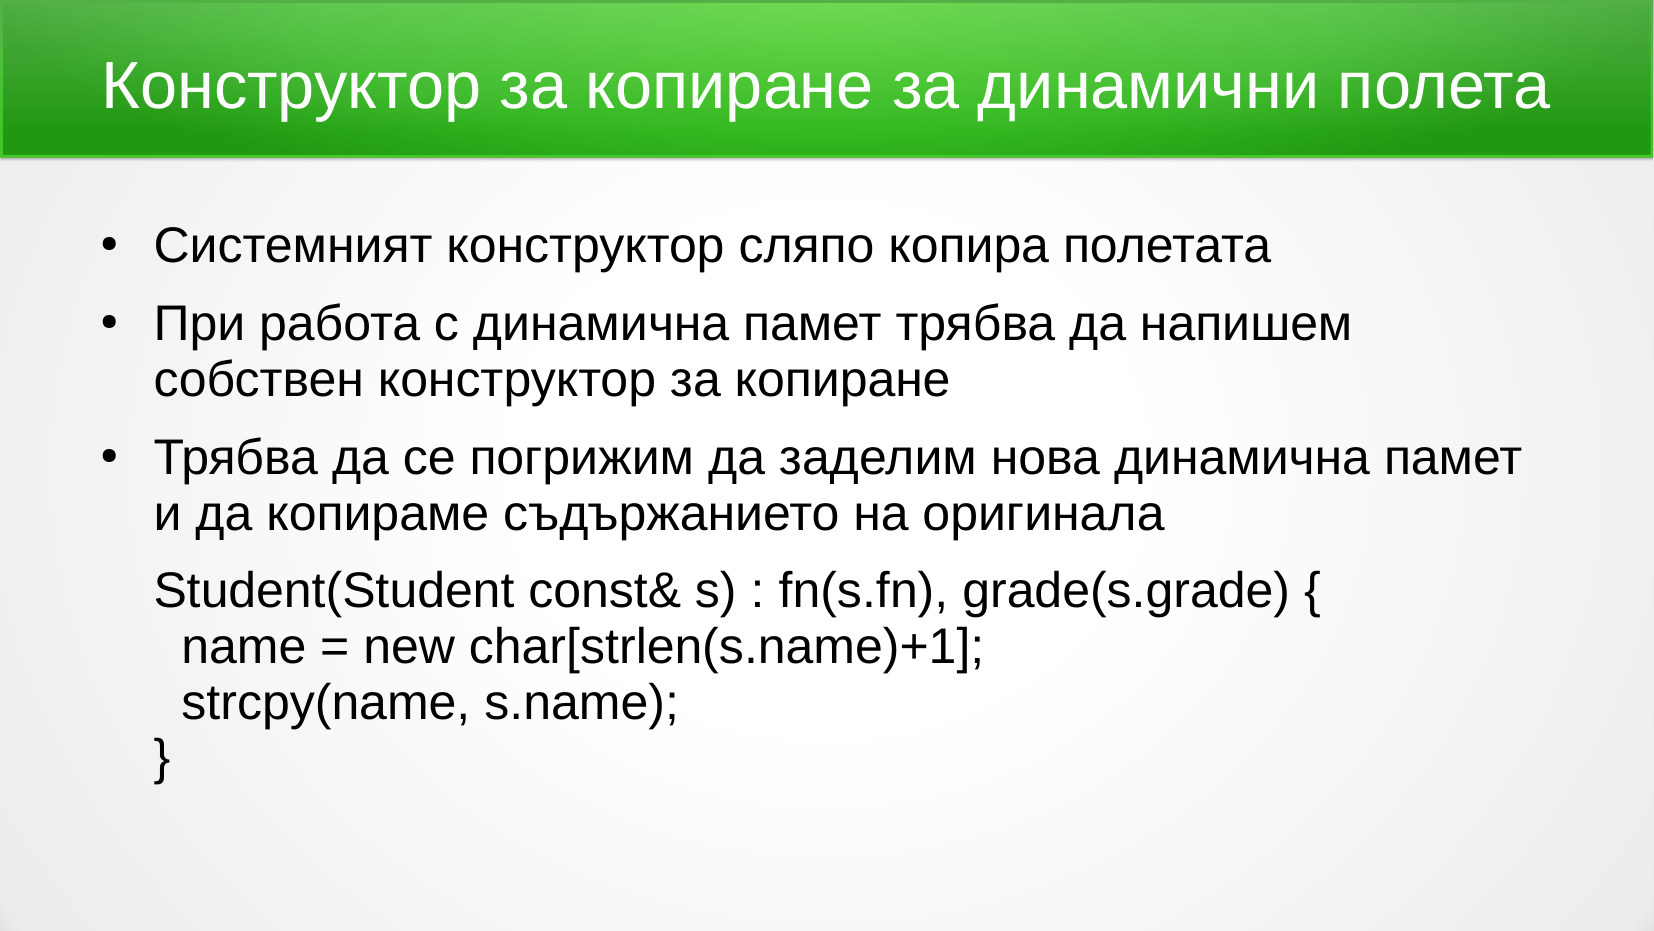

# Конструктор за копиране за динамични полета
Системният конструктор сляпо копира полетата
При работа с динамична памет трябва да напишем собствен конструктор за копиране
Трябва да се погрижим да заделим нова динамична памет и да копираме съдържанието на оригинала
Student(Student const& s) : fn(s.fn), grade(s.grade) {
 name = new char[strlen(s.name)+1];
 strcpy(name, s.name);
}